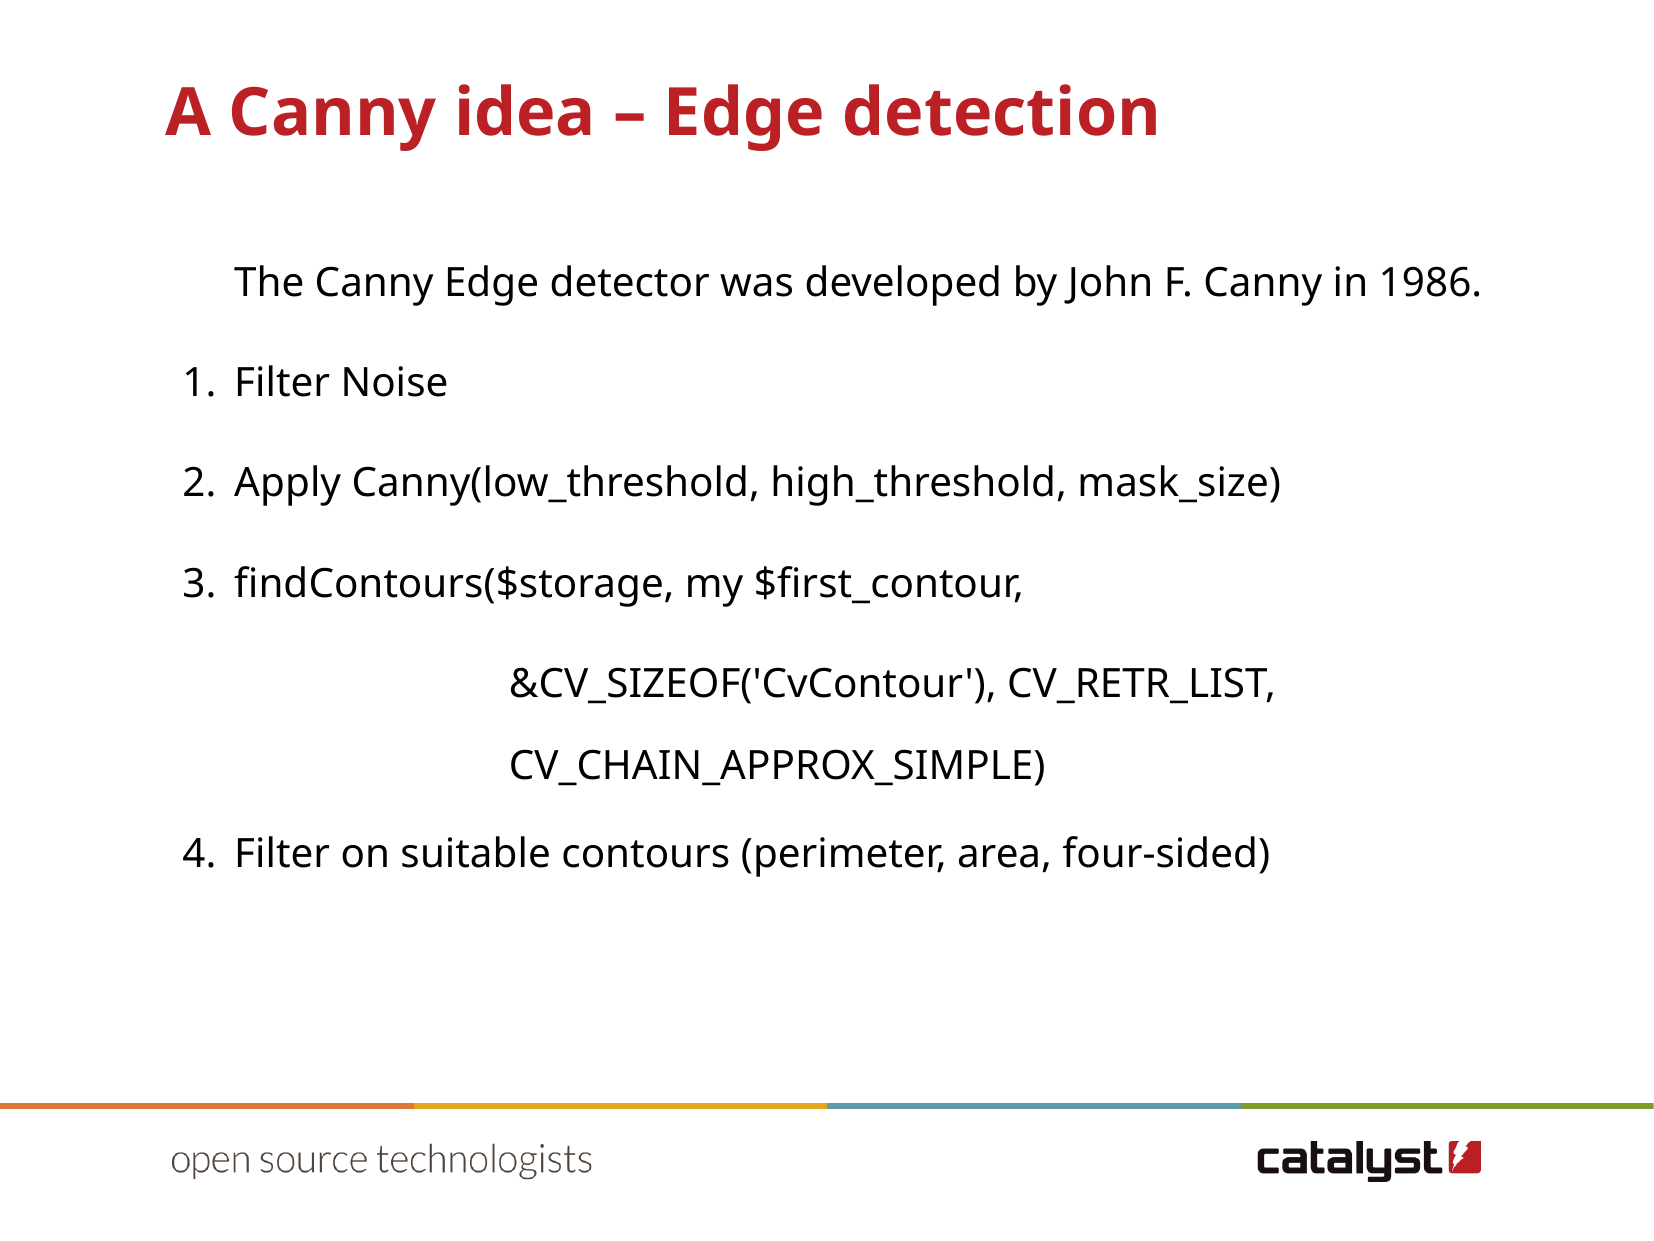

# A Canny idea – Edge detection
The Canny Edge detector was developed by John F. Canny in 1986.
Filter Noise
Apply Canny(low_threshold, high_threshold, mask_size)
findContours($storage, my $first_contour,
&CV_SIZEOF('CvContour'), CV_RETR_LIST, CV_CHAIN_APPROX_SIMPLE)
Filter on suitable contours (perimeter, area, four-sided)